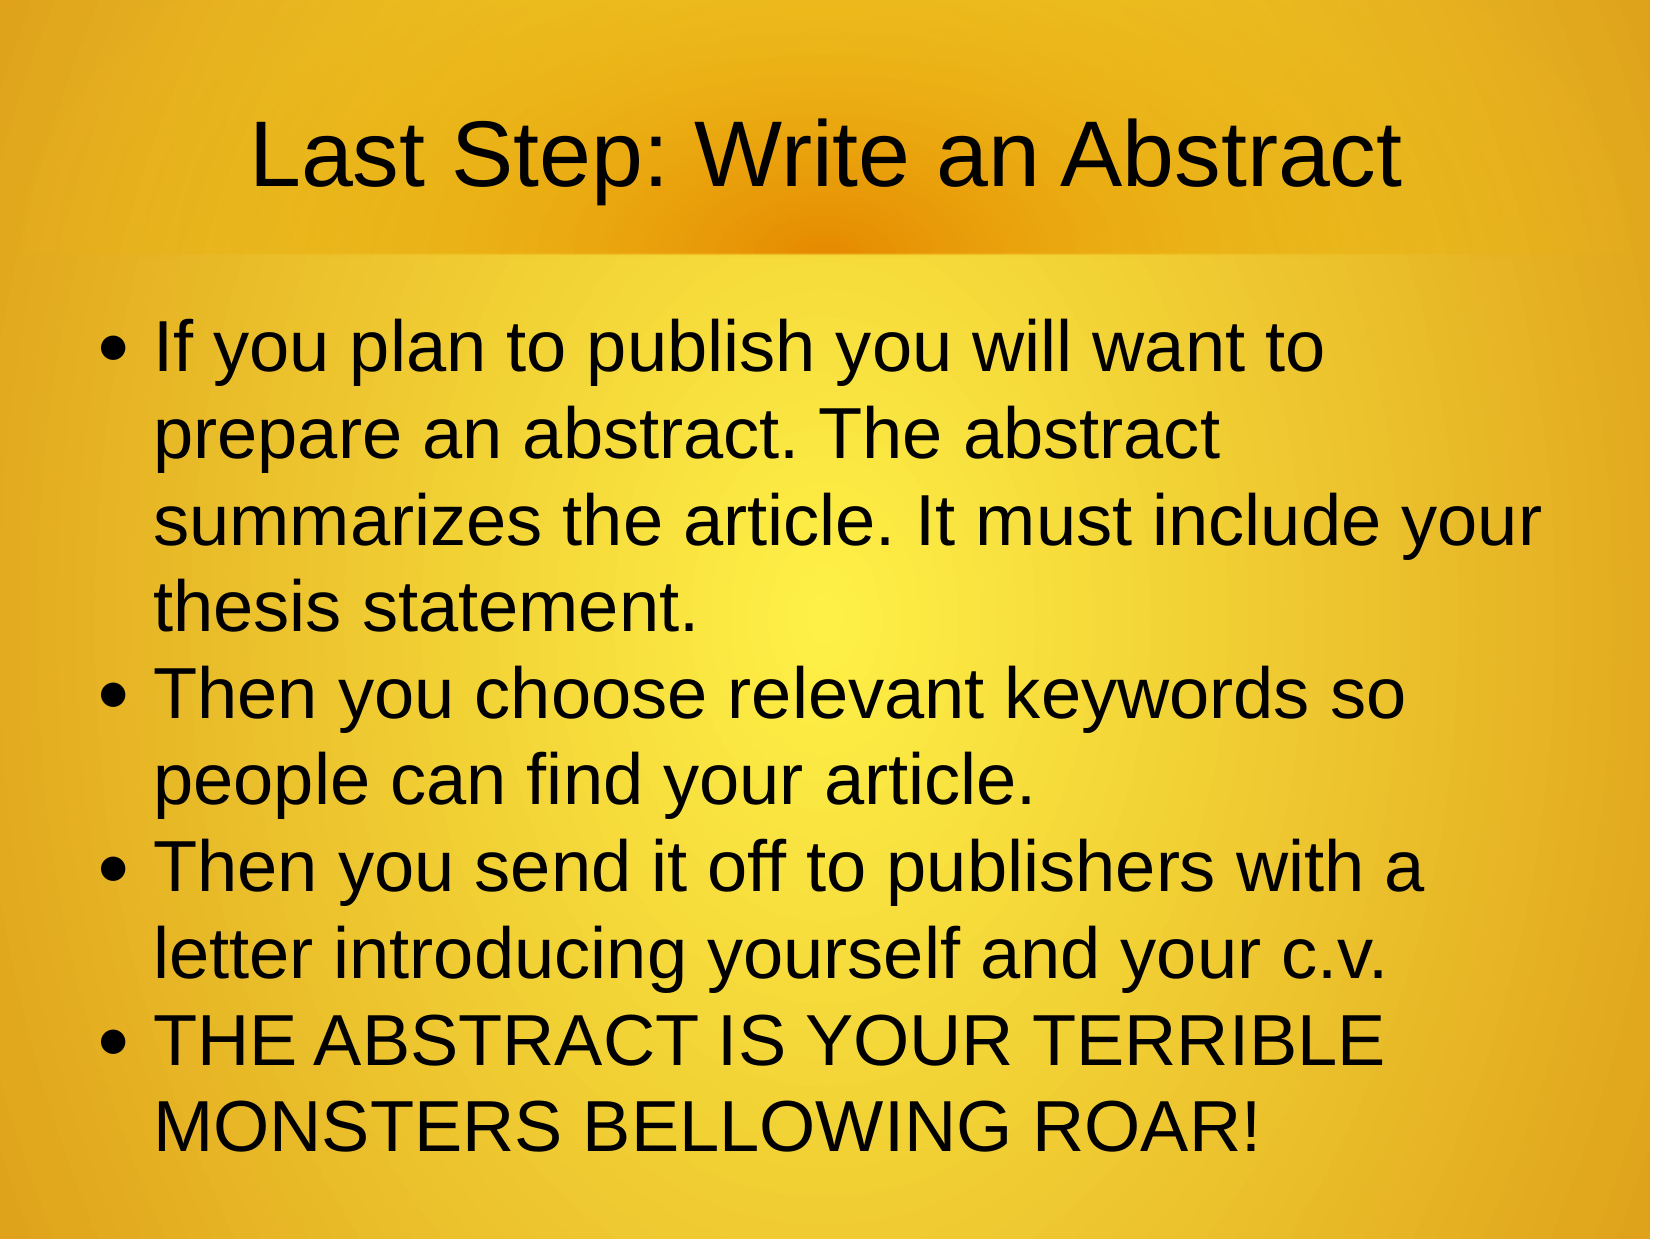

Last Step: Write an Abstract
If you plan to publish you will want to prepare an abstract. The abstract summarizes the article. It must include your thesis statement.
Then you choose relevant keywords so people can find your article.
Then you send it off to publishers with a letter introducing yourself and your c.v.
THE ABSTRACT IS YOUR TERRIBLE MONSTERS BELLOWING ROAR!